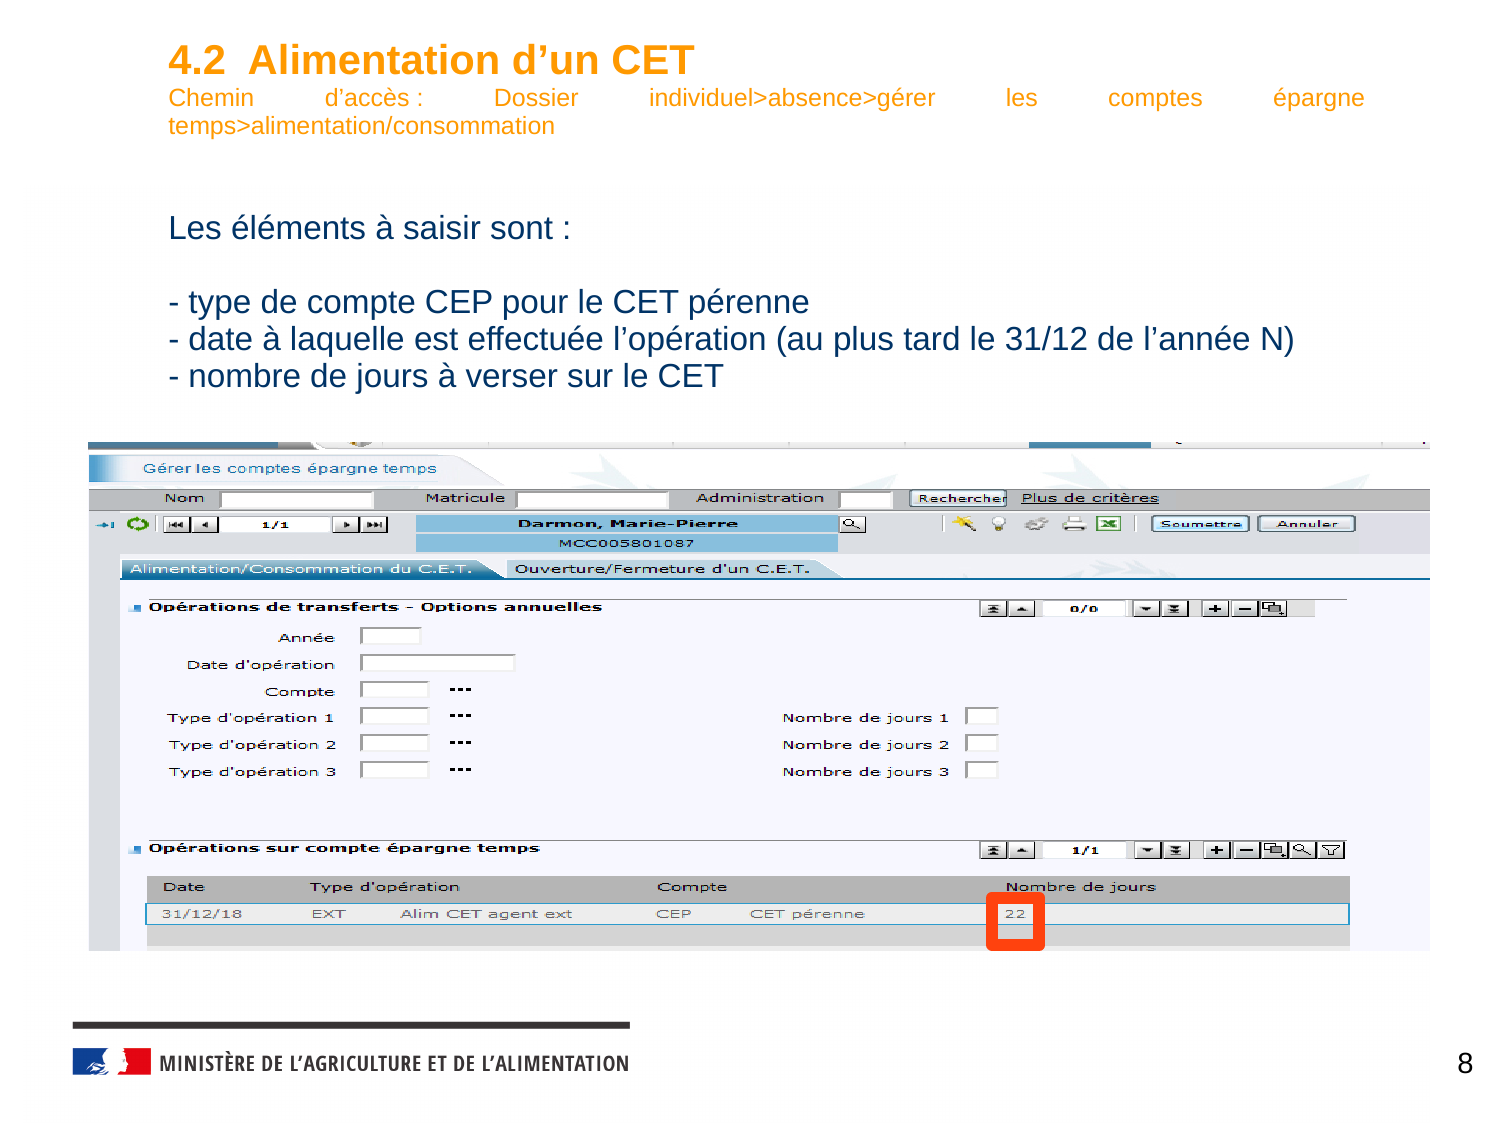

4.2 Alimentation d’un CET
Chemin d’accès : Dossier individuel>absence>gérer les comptes épargne temps>alimentation/consommation
Les éléments à saisir sont :
- type de compte CEP pour le CET pérenne
- date à laquelle est effectuée l’opération (au plus tard le 31/12 de l’année N)
- nombre de jours à verser sur le CET